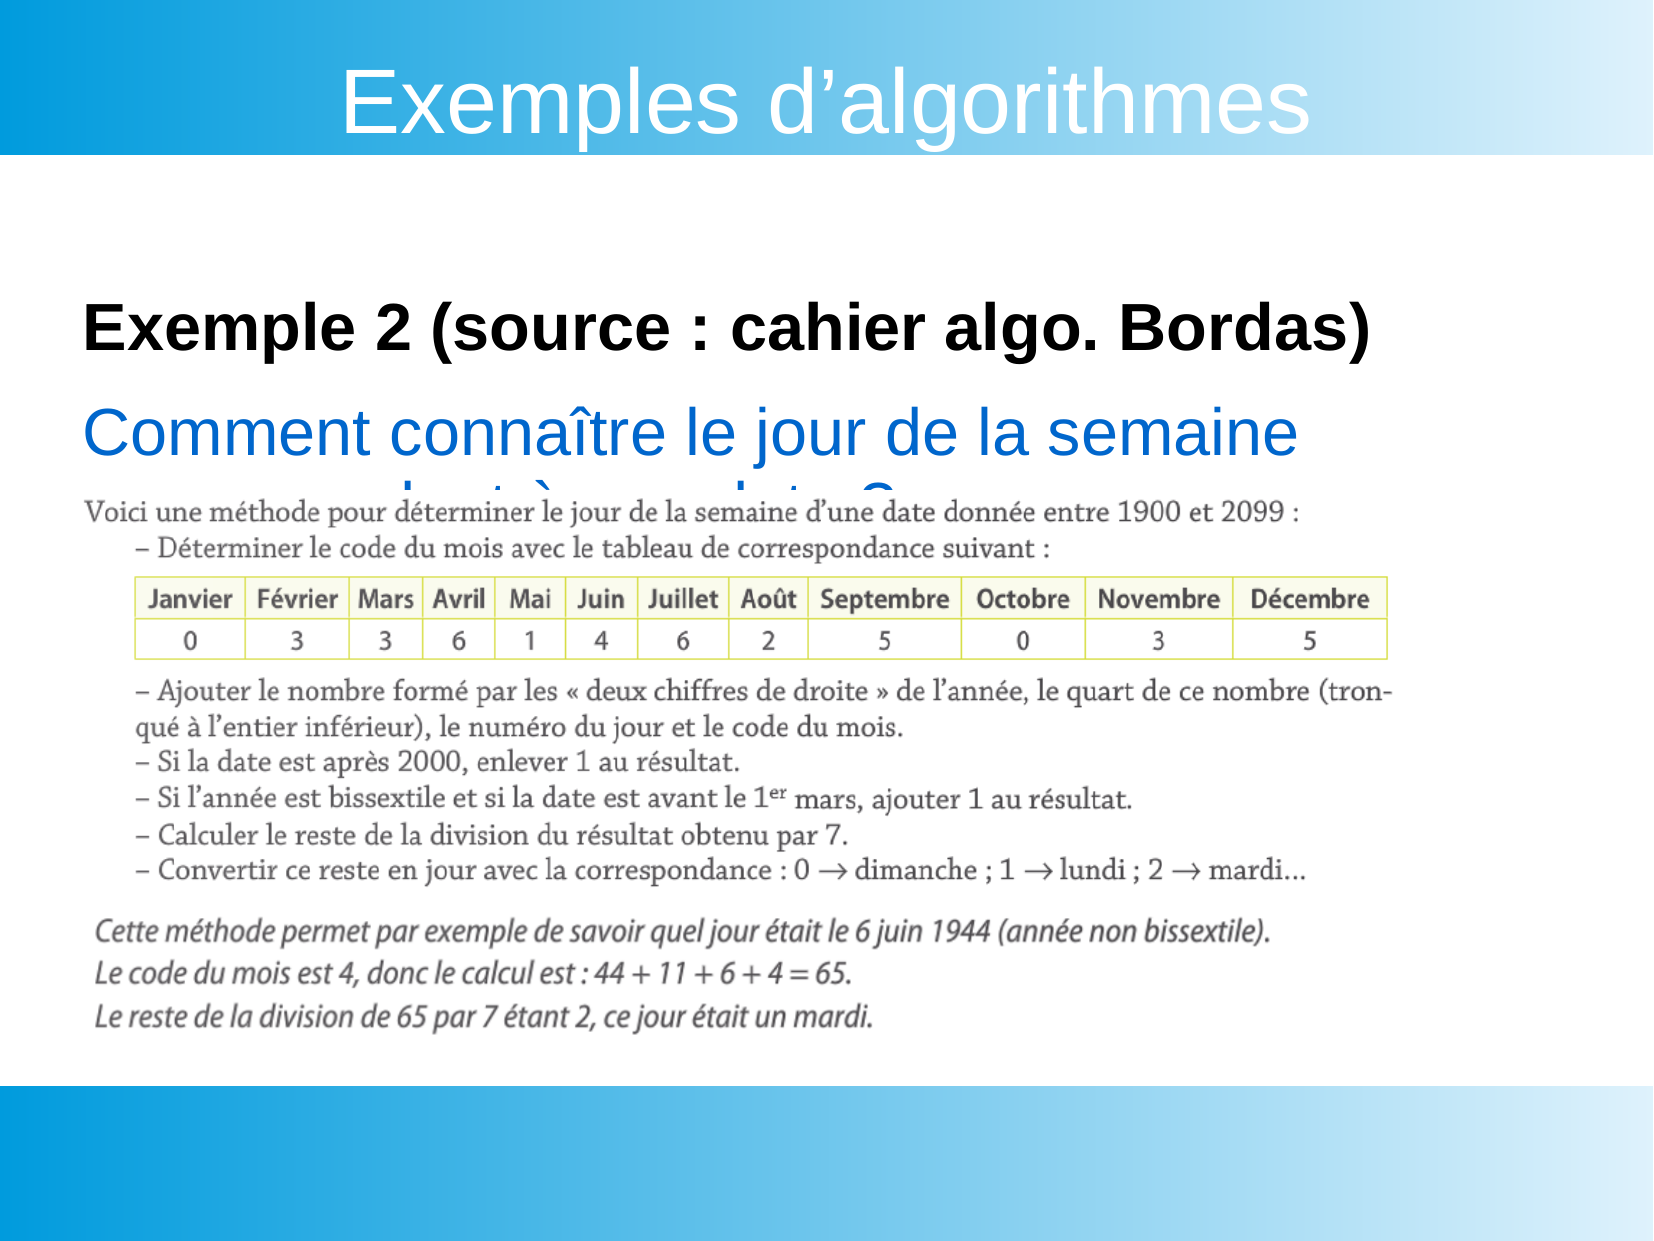

# Exemples d’algorithmes
Exemple 2 (source : cahier algo. Bordas)
Comment connaître le jour de la semaine correspondant à une date ?
Réponse :